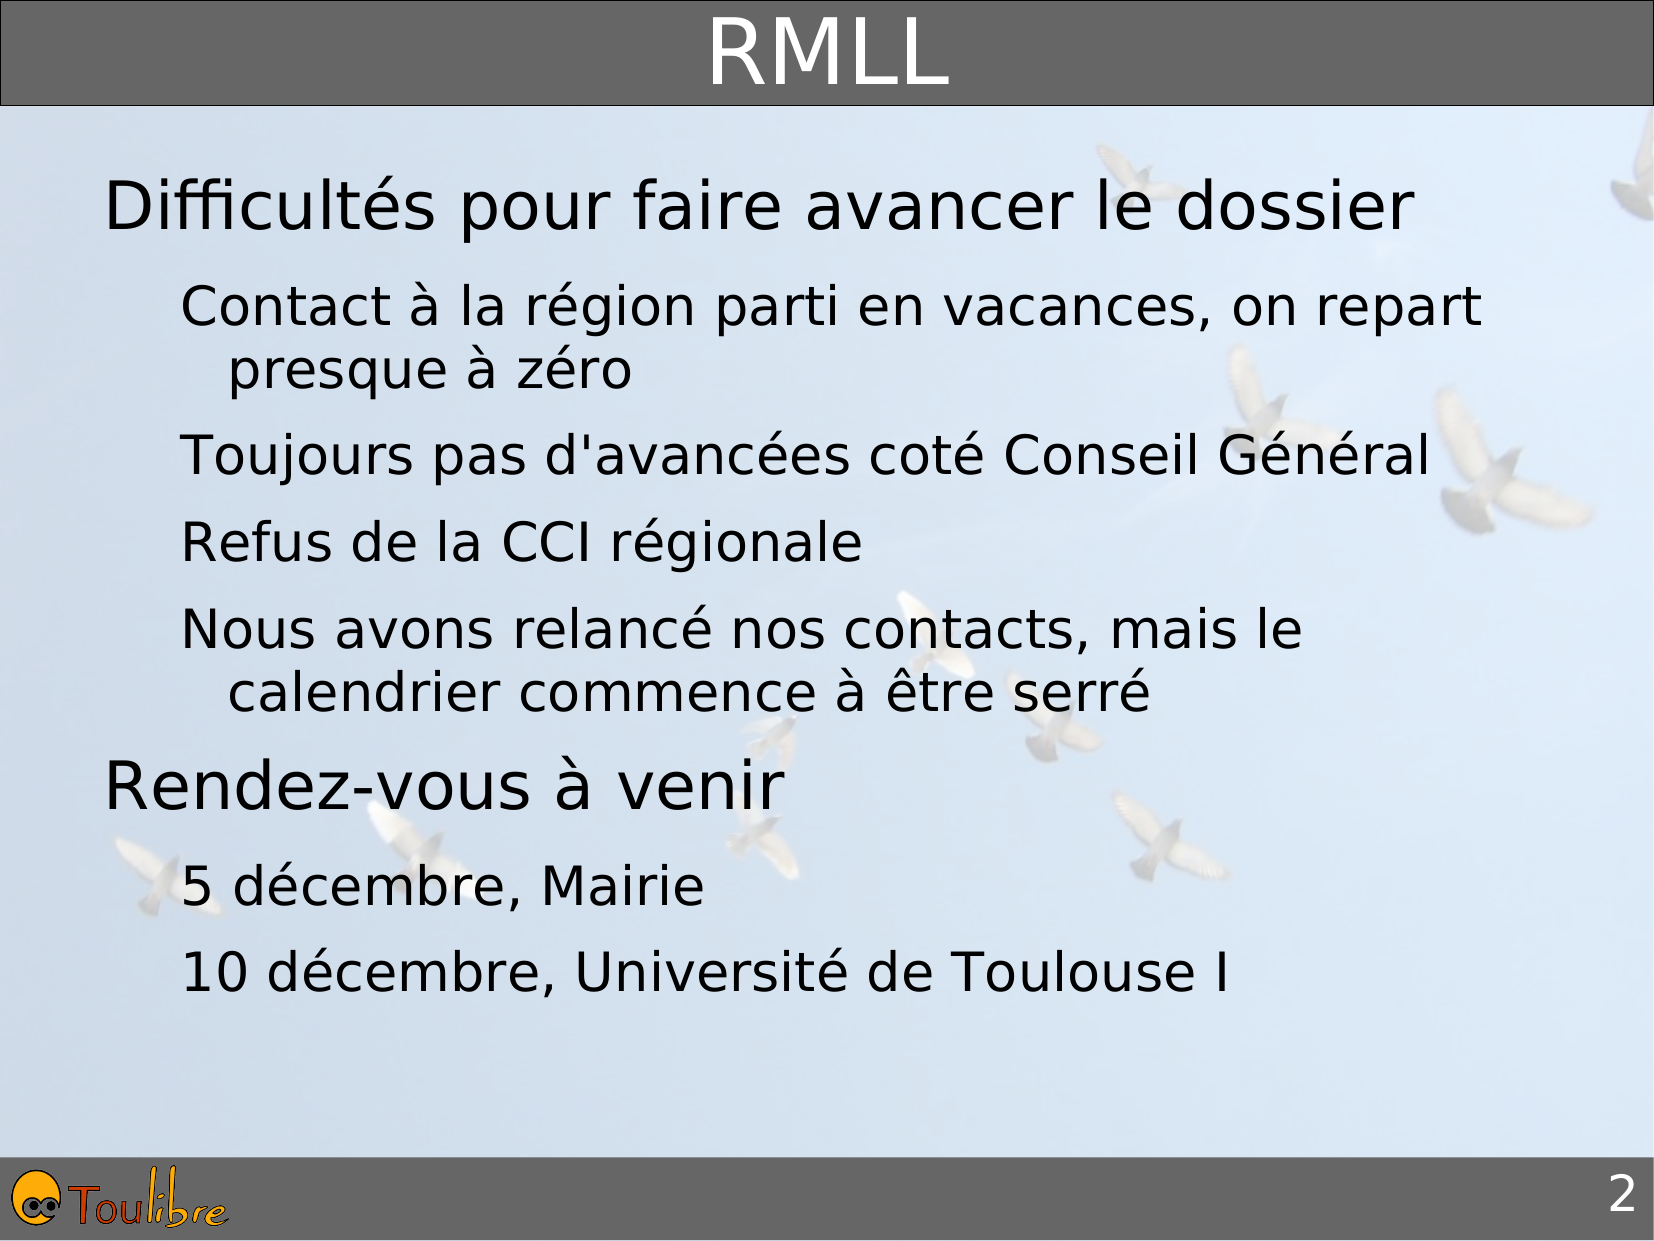

# RMLL
Difficultés pour faire avancer le dossier
Contact à la région parti en vacances, on repart presque à zéro
Toujours pas d'avancées coté Conseil Général
Refus de la CCI régionale
Nous avons relancé nos contacts, mais le calendrier commence à être serré
Rendez-vous à venir
5 décembre, Mairie
10 décembre, Université de Toulouse I